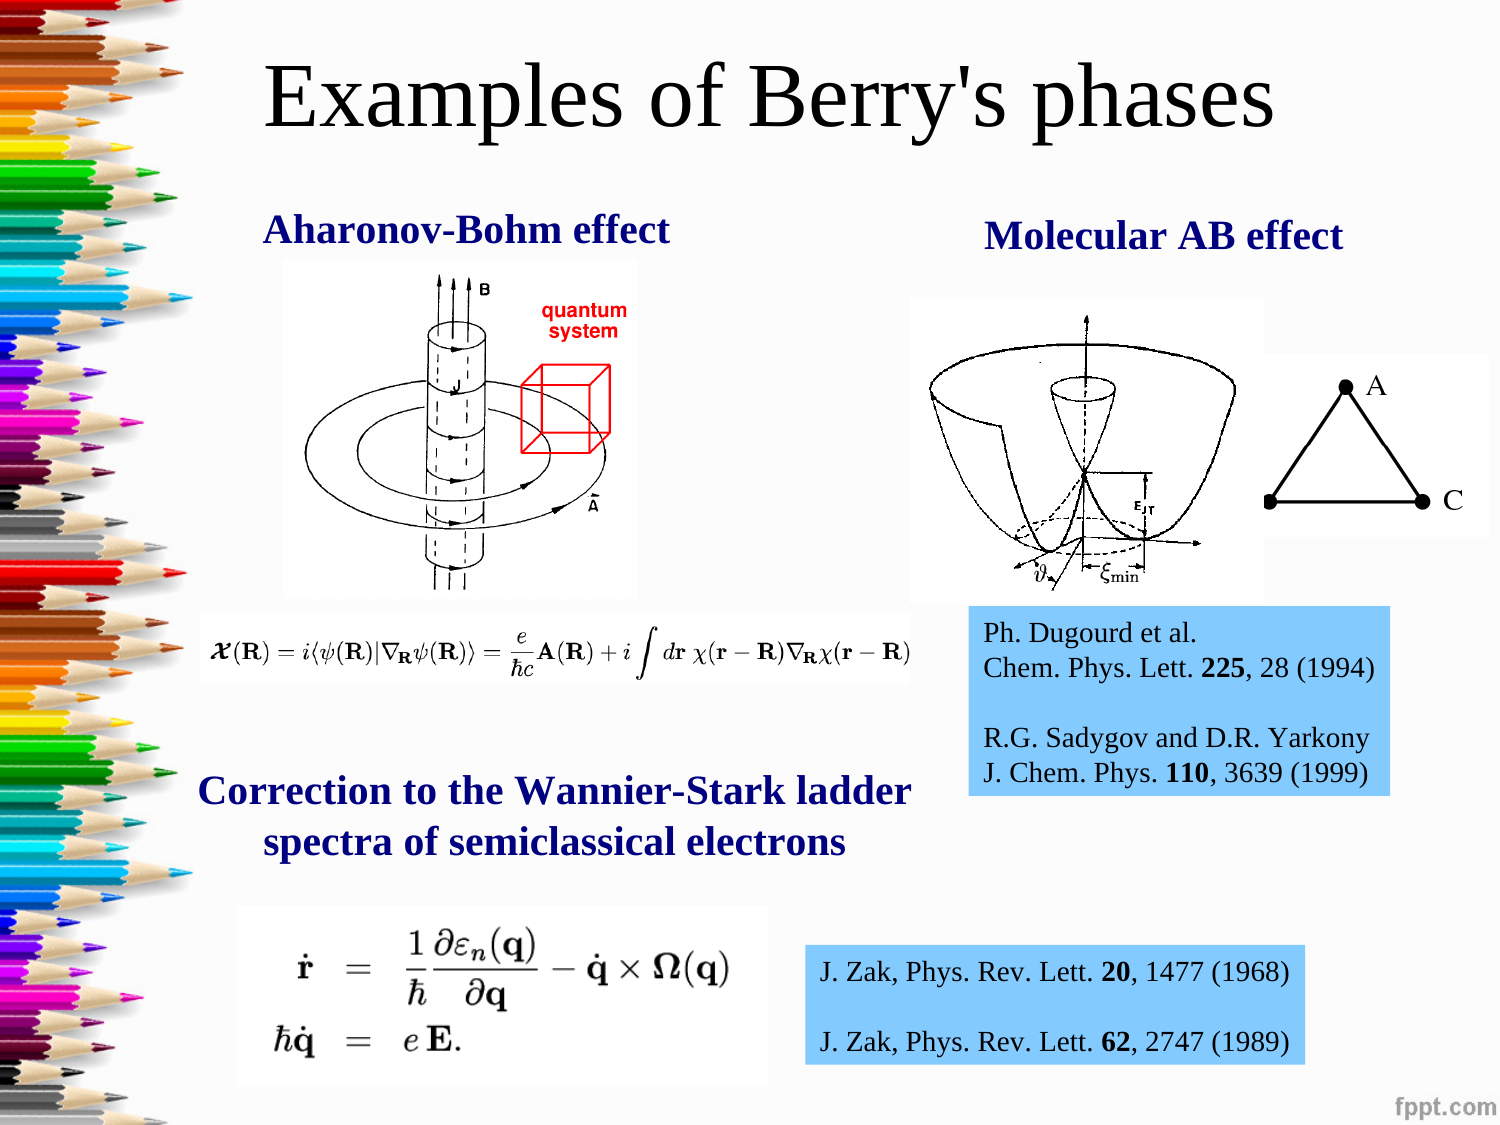

# Examples of Berry's phases
Aharonov-Bohm effect
Molecular AB effect
Ph. Dugourd et al.
Chem. Phys. Lett. 225, 28 (1994)
R.G. Sadygov and D.R. Yarkony
J. Chem. Phys. 110, 3639 (1999)
Correction to the Wannier-Stark ladder spectra of semiclassical electrons
J. Zak, Phys. Rev. Lett. 20, 1477 (1968)
J. Zak, Phys. Rev. Lett. 62, 2747 (1989)